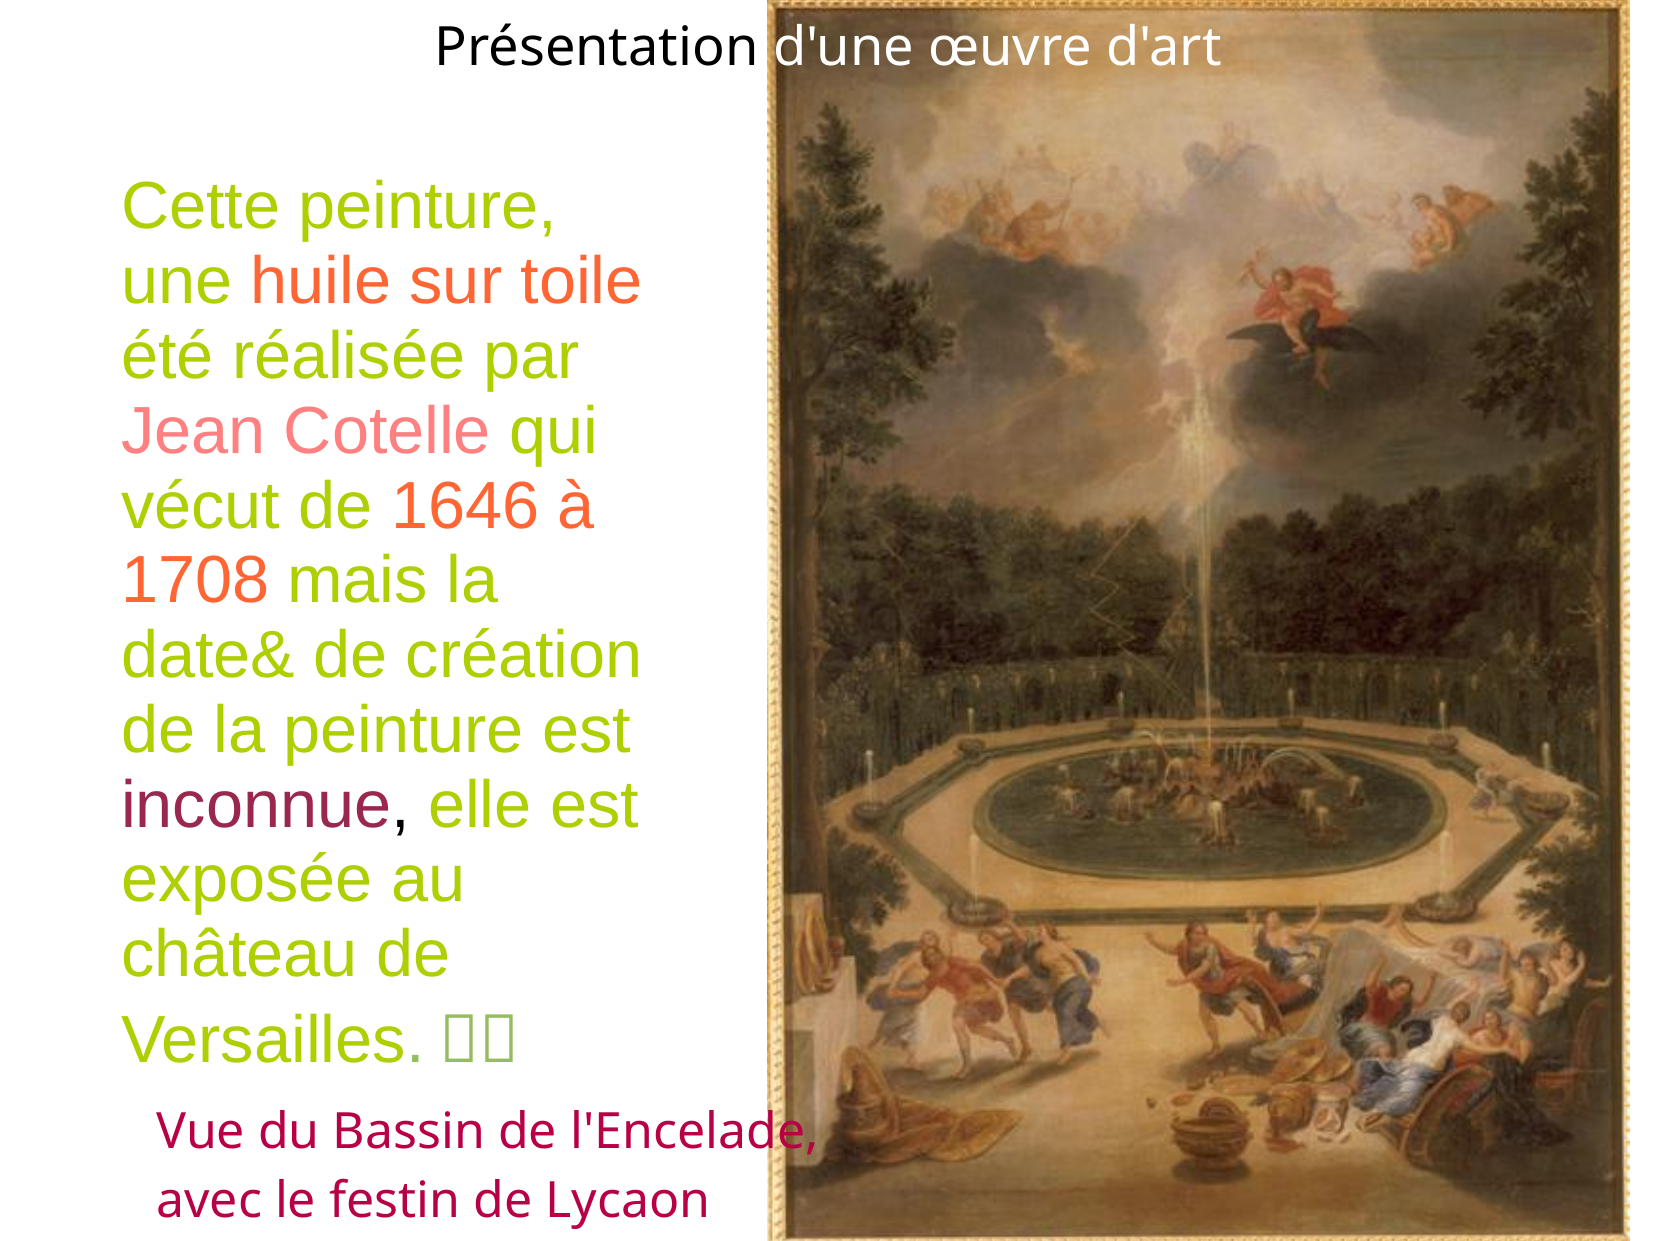

Présentation d'une œuvre d'art
Cette peinture, une huile sur toile été réalisée par Jean Cotelle qui vécut de 1646 à 1708 mais la date& de création de la peinture est inconnue, elle est exposée au château de Versailles.ﾲﾲ
Vue du Bassin de l'Encelade, avec le festin de Lycaon